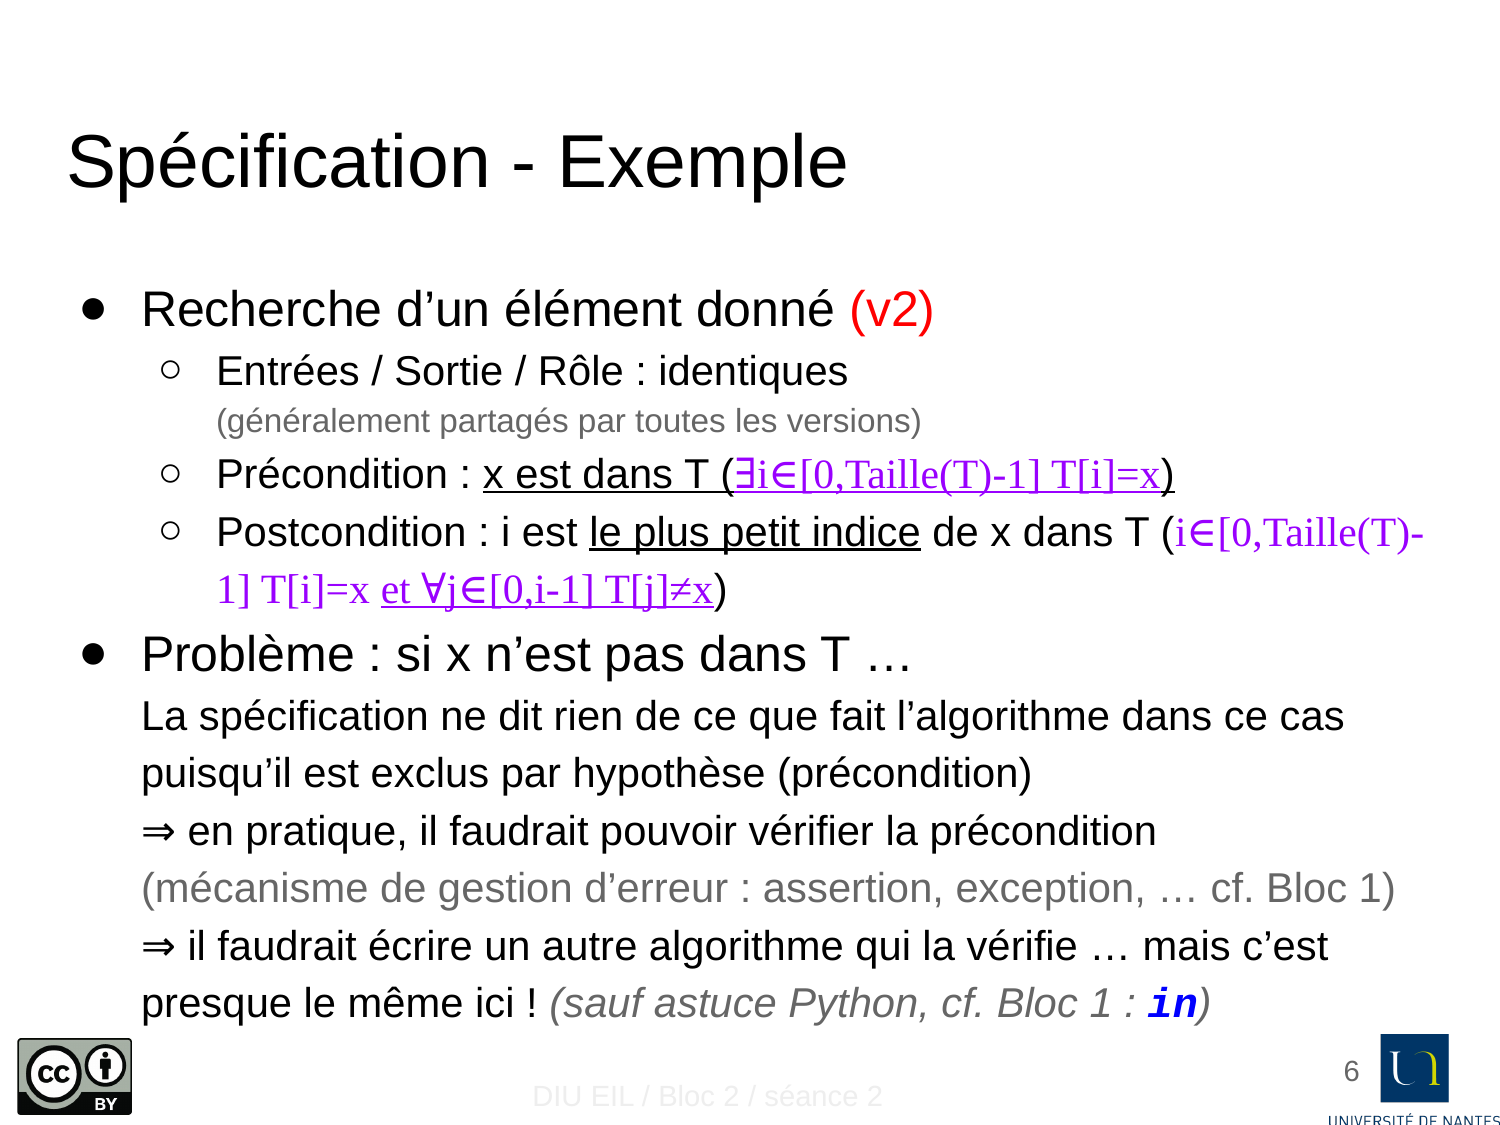

# Spécification - Exemple
Recherche d’un élément donné (v2)
Entrées / Sortie / Rôle : identiques
(généralement partagés par toutes les versions)
Précondition : x est dans T (∃i∈[0,Taille(T)-1] T[i]=x)
Postcondition : i est le plus petit indice de x dans T (i∈[0,Taille(T)-1] T[i]=x et ∀j∈[0,i-1] T[j]≠x)
Problème : si x n’est pas dans T …
La spécification ne dit rien de ce que fait l’algorithme dans ce cas puisqu’il est exclus par hypothèse (précondition)
⇒ en pratique, il faudrait pouvoir vérifier la précondition
(mécanisme de gestion d’erreur : assertion, exception, … cf. Bloc 1)
⇒ il faudrait écrire un autre algorithme qui la vérifie … mais c’est presque le même ici ! (sauf astuce Python, cf. Bloc 1 : in)